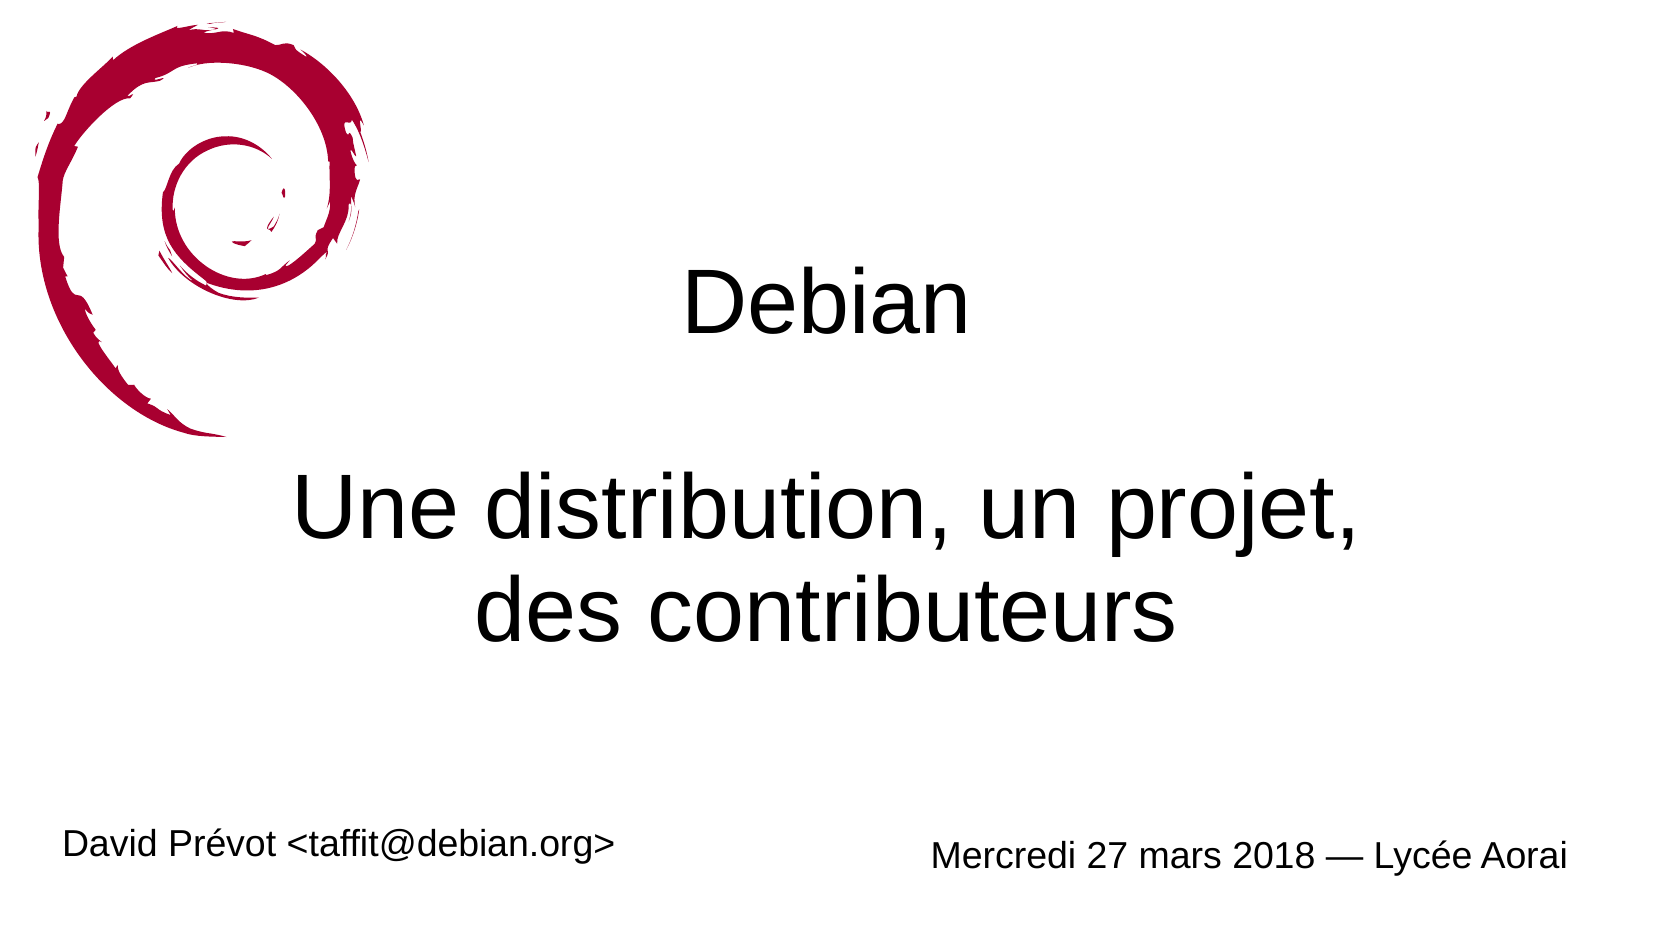

# Debian Une distribution, un projet, des contributeurs
David Prévot <taffit@debian.org>
Mercredi 27 mars 2018 — Lycée Aorai